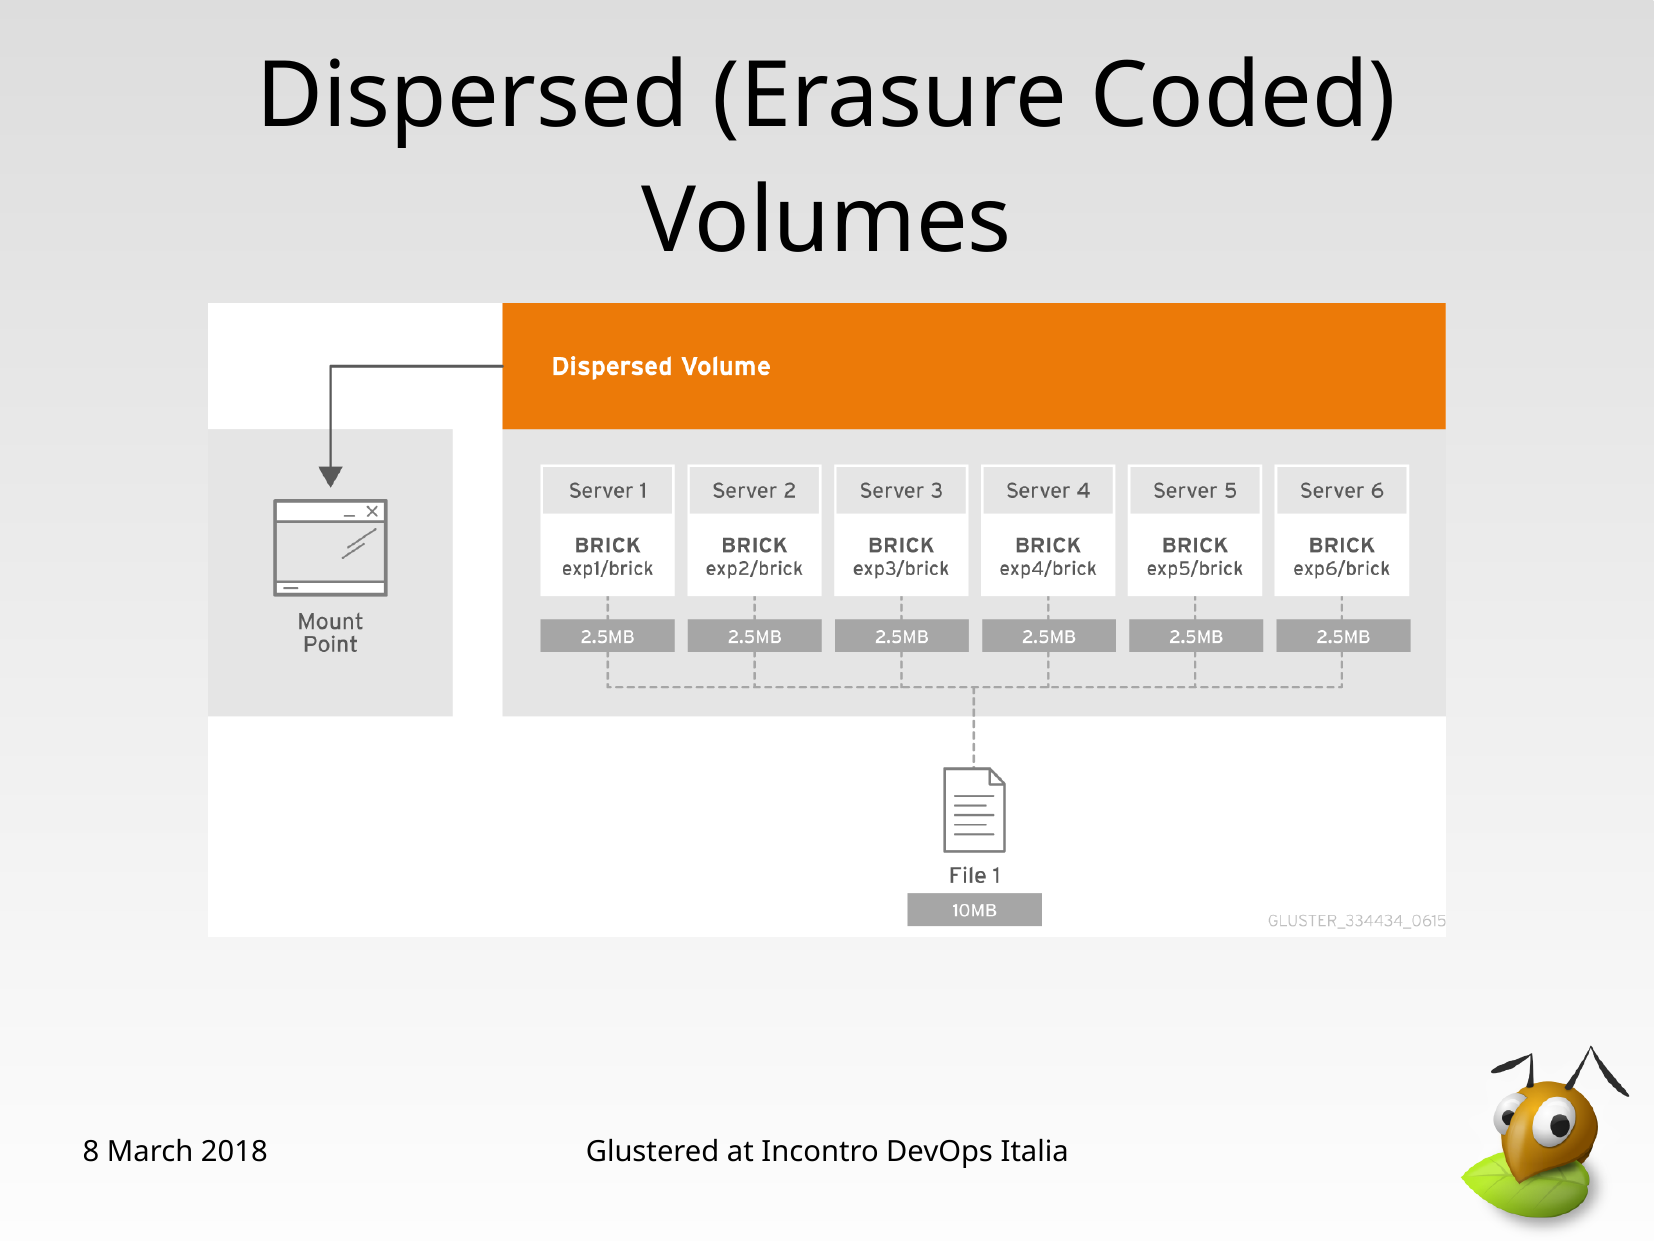

# Dispersed (Erasure Coded) Volumes
8 March 2018
Glustered at Incontro DevOps Italia